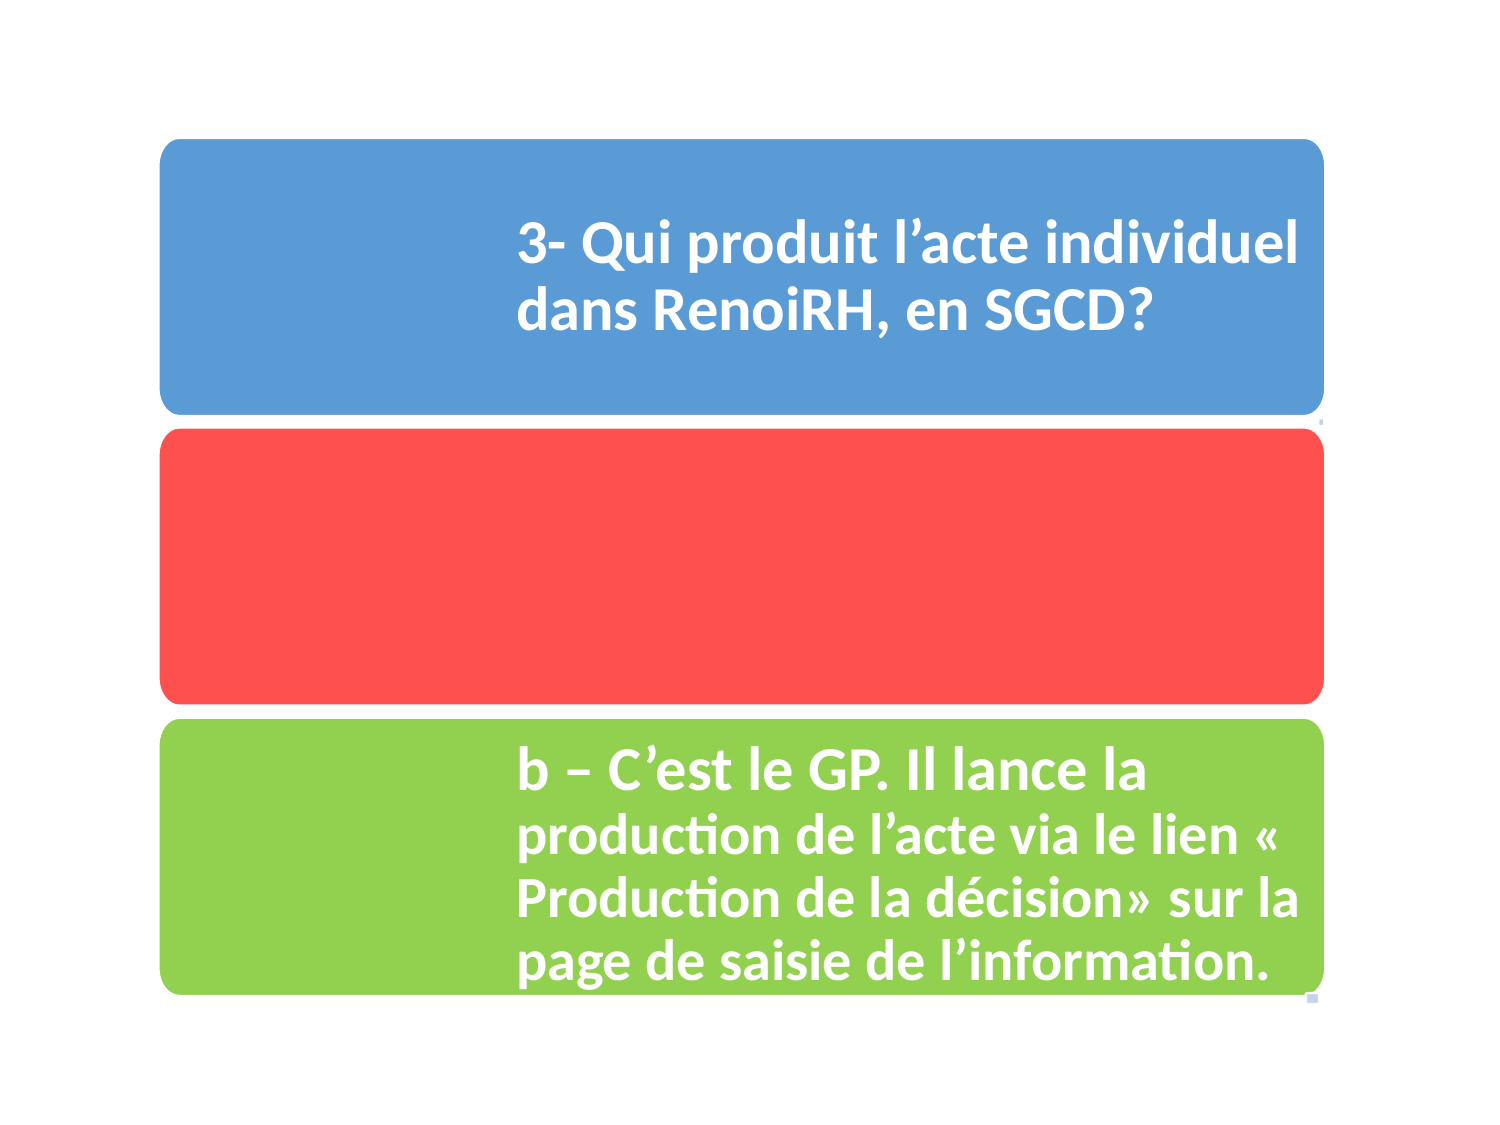

3- Qui produit l’acte individuel dans RenoiRH, en SGCD?
b – C’est le GP. Il lance la production de l’acte via le lien « Production de la décision» sur la page de saisie de l’information.